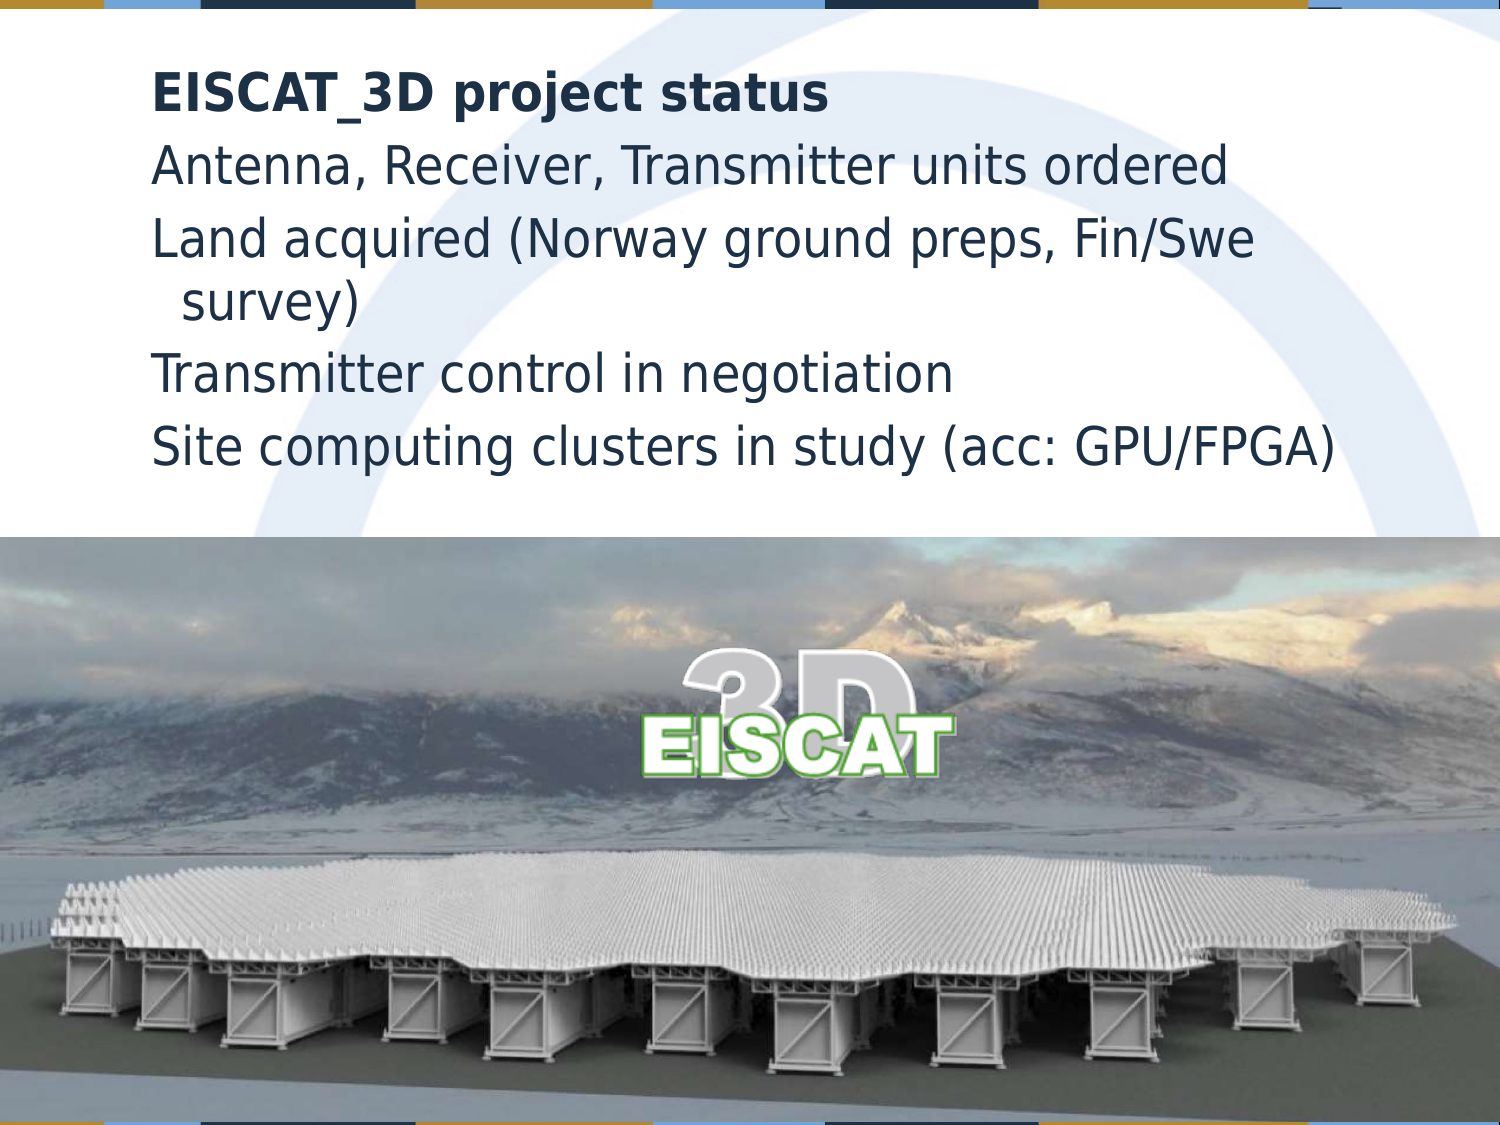

# EISCAT_3D project status
Antenna, Receiver, Transmitter units ordered
Land acquired (Norway ground preps, Fin/Swe survey)
Transmitter control in negotiation
Site computing clusters in study (acc: GPU/FPGA)